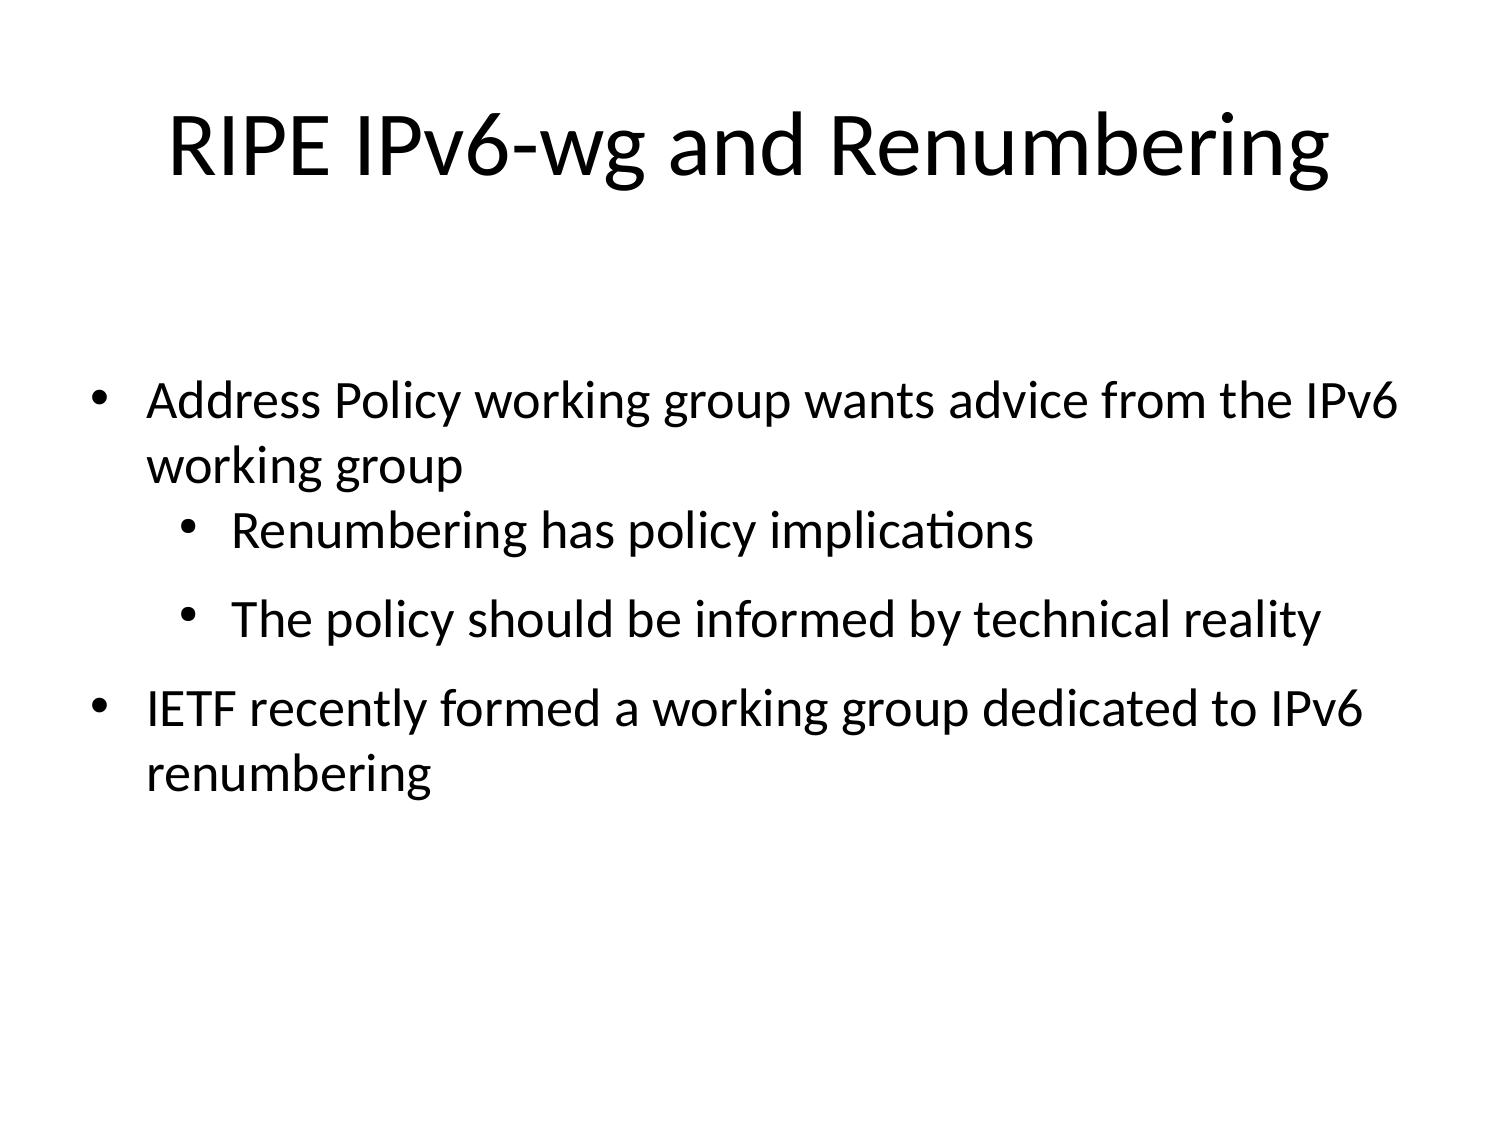

# RIPE IPv6-wg and Renumbering
Address Policy working group wants advice from the IPv6 working group
Renumbering has policy implications
The policy should be informed by technical reality
IETF recently formed a working group dedicated to IPv6 renumbering